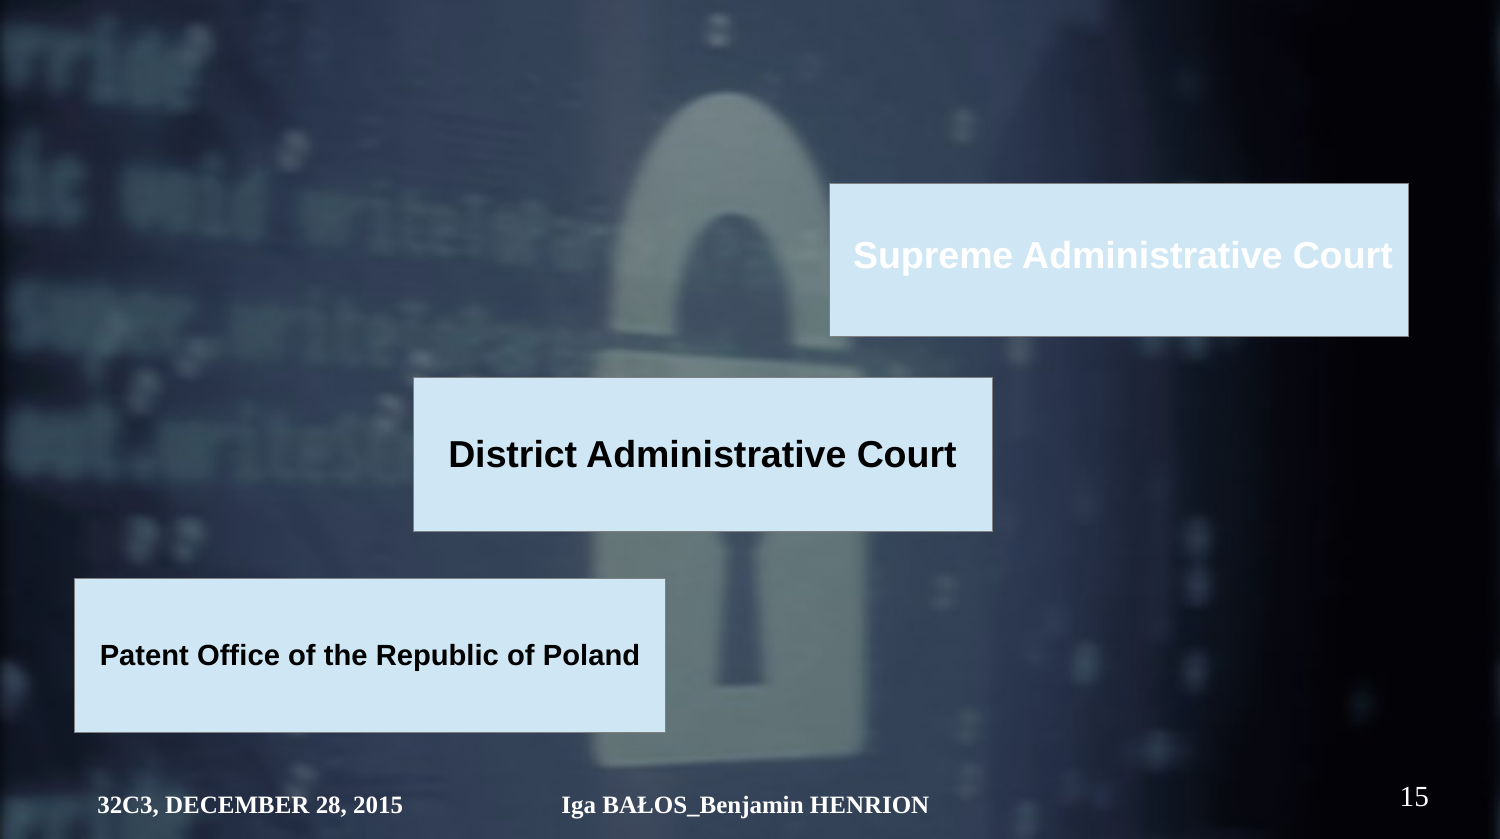

Supreme Administrative Court
District Administrative Court
Patent Office of the Republic of Poland
15
32C3, DECEMBER 22, 2015
Iga BAŁOS_Benjamin HENRION